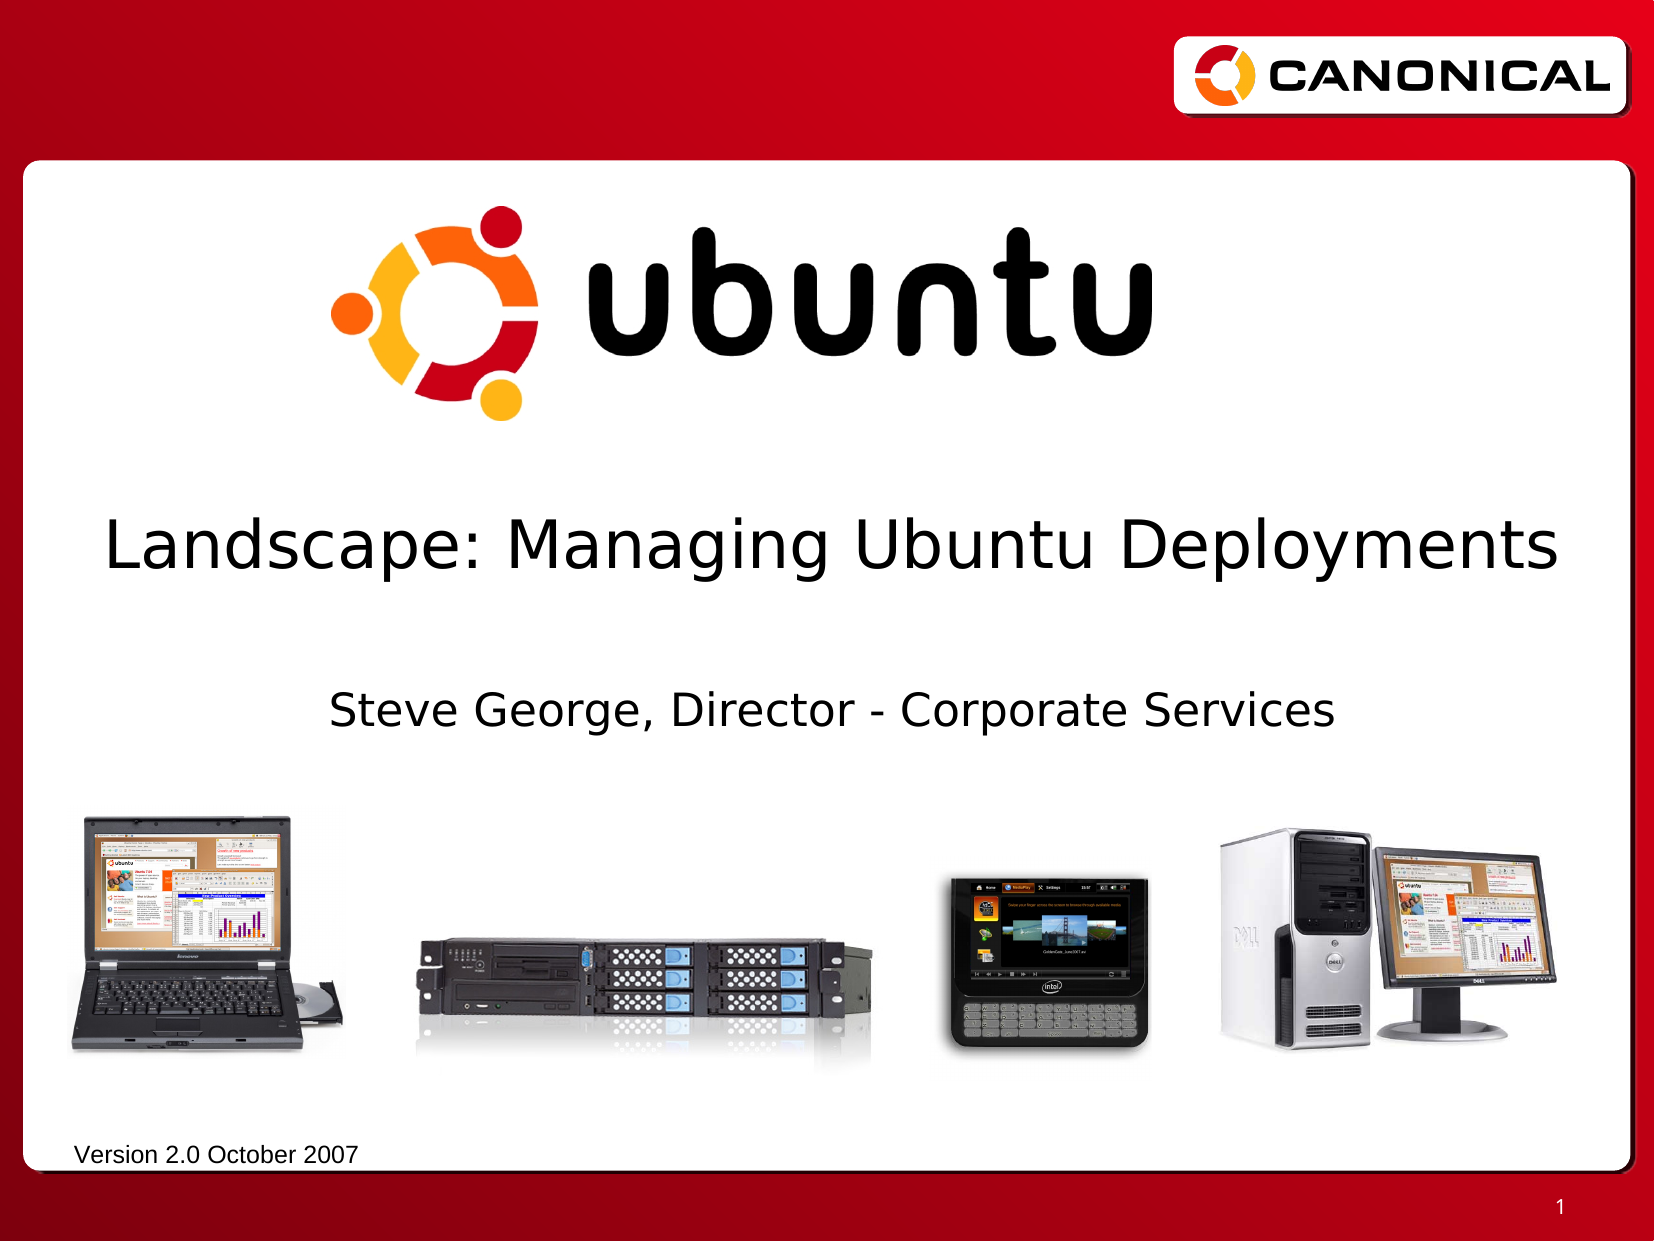

# Landscape: Managing Ubuntu Deployments Steve George, Director - Corporate Services
Version 2.0 October 2007